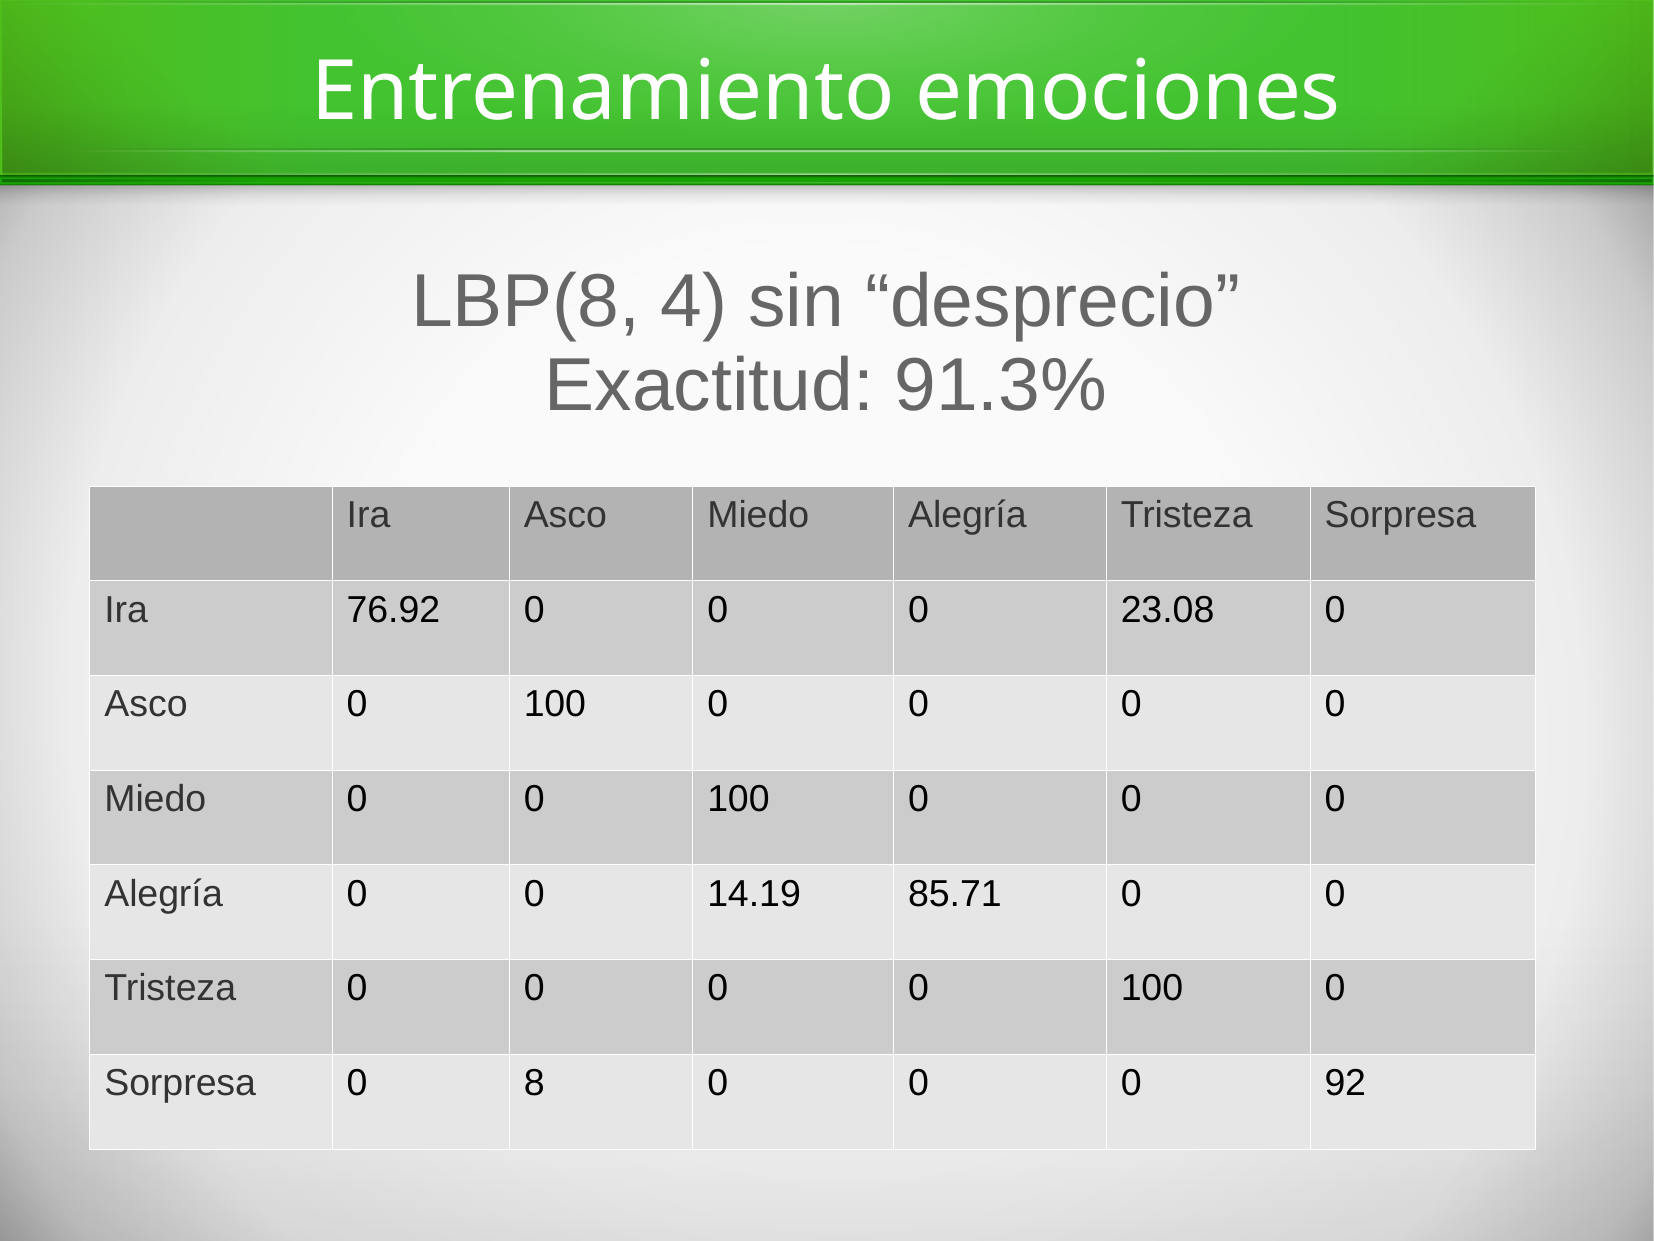

# Entrenamiento emociones
LBP(8, 4) sin “desprecio”
Exactitud: 91.3%
| | Ira | Asco | Miedo | Alegría | Tristeza | Sorpresa |
| --- | --- | --- | --- | --- | --- | --- |
| Ira | 76.92 | 0 | 0 | 0 | 23.08 | 0 |
| Asco | 0 | 100 | 0 | 0 | 0 | 0 |
| Miedo | 0 | 0 | 100 | 0 | 0 | 0 |
| Alegría | 0 | 0 | 14.19 | 85.71 | 0 | 0 |
| Tristeza | 0 | 0 | 0 | 0 | 100 | 0 |
| Sorpresa | 0 | 8 | 0 | 0 | 0 | 92 |